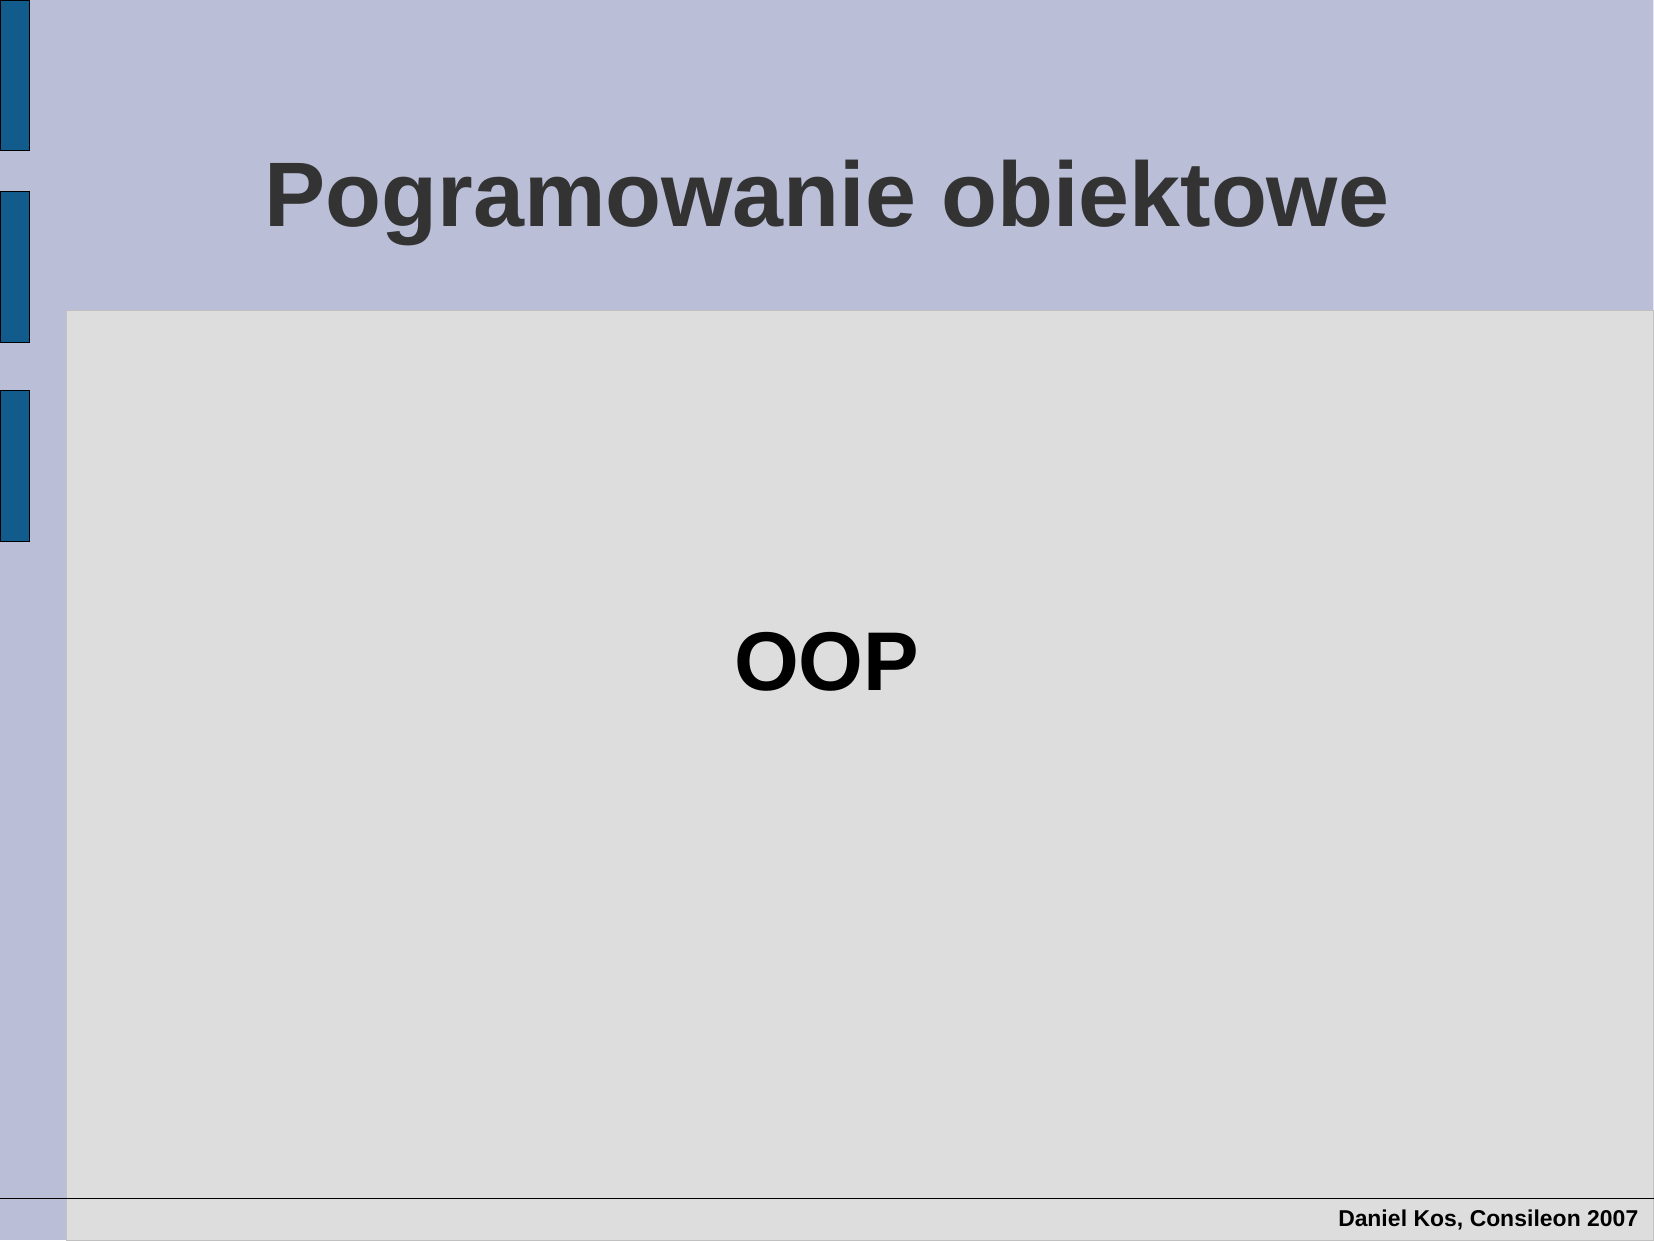

# Pogramowanie obiektowe
OOP
 Daniel Kos, Consileon 2007